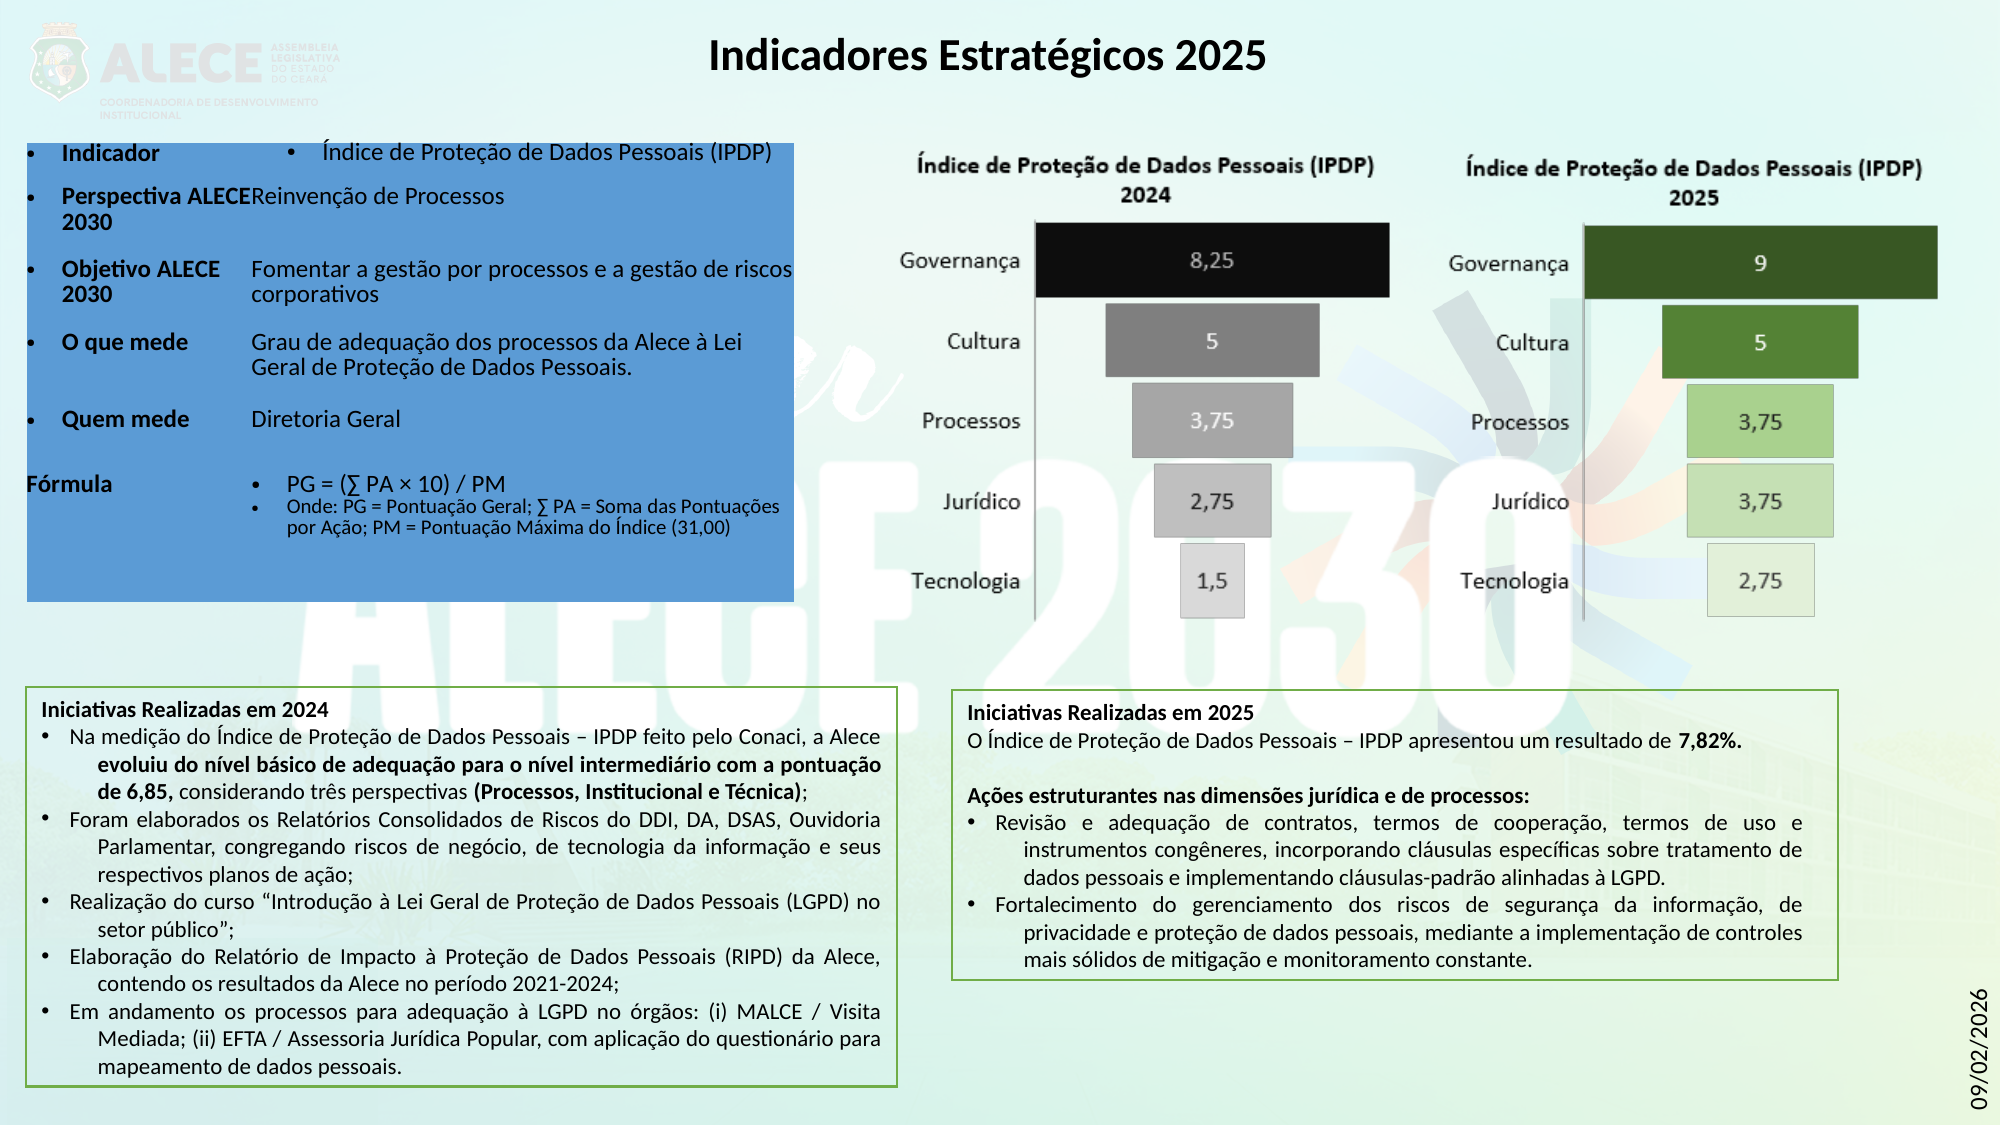

# Indicadores Estratégicos 2025
| Indicador | Índice de Proteção de Dados Pessoais (IPDP) |
| --- | --- |
| Perspectiva ALECE 2030 | Reinvenção de Processos |
| Objetivo ALECE 2030 | Fomentar a gestão por processos e a gestão de riscos corporativos |
| O que mede | Grau de adequação dos processos da Alece à Lei Geral de Proteção de Dados Pessoais. |
| Quem mede | Diretoria Geral |
| Fórmula | PG = (∑ PA × 10) / PM Onde: PG = Pontuação Geral; ∑ PA = Soma das Pontuações por Ação; PM = Pontuação Máxima do Índice (31,00) |
Iniciativas Realizadas em 2024
Na medição do Índice de Proteção de Dados Pessoais – IPDP feito pelo Conaci, a Alece evoluiu do nível básico de adequação para o nível intermediário com a pontuação de 6,85, considerando três perspectivas (Processos, Institucional e Técnica);
Foram elaborados os Relatórios Consolidados de Riscos do DDI, DA, DSAS, Ouvidoria Parlamentar, congregando riscos de negócio, de tecnologia da informação e seus respectivos planos de ação;
Realização do curso “Introdução à Lei Geral de Proteção de Dados Pessoais (LGPD) no setor público”;
Elaboração do Relatório de Impacto à Proteção de Dados Pessoais (RIPD) da Alece, contendo os resultados da Alece no período 2021-2024;
Em andamento os processos para adequação à LGPD no órgãos: (i) MALCE / Visita Mediada; (ii) EFTA / Assessoria Jurídica Popular, com aplicação do questionário para mapeamento de dados pessoais.
Iniciativas Realizadas em 2025
O Índice de Proteção de Dados Pessoais – IPDP apresentou um resultado de 7,82%.
Ações estruturantes nas dimensões jurídica e de processos:
Revisão e adequação de contratos, termos de cooperação, termos de uso e instrumentos congêneres, incorporando cláusulas específicas sobre tratamento de dados pessoais e implementando cláusulas-padrão alinhadas à LGPD.
Fortalecimento do gerenciamento dos riscos de segurança da informação, de privacidade e proteção de dados pessoais, mediante a implementação de controles mais sólidos de mitigação e monitoramento constante.
09/02/2026